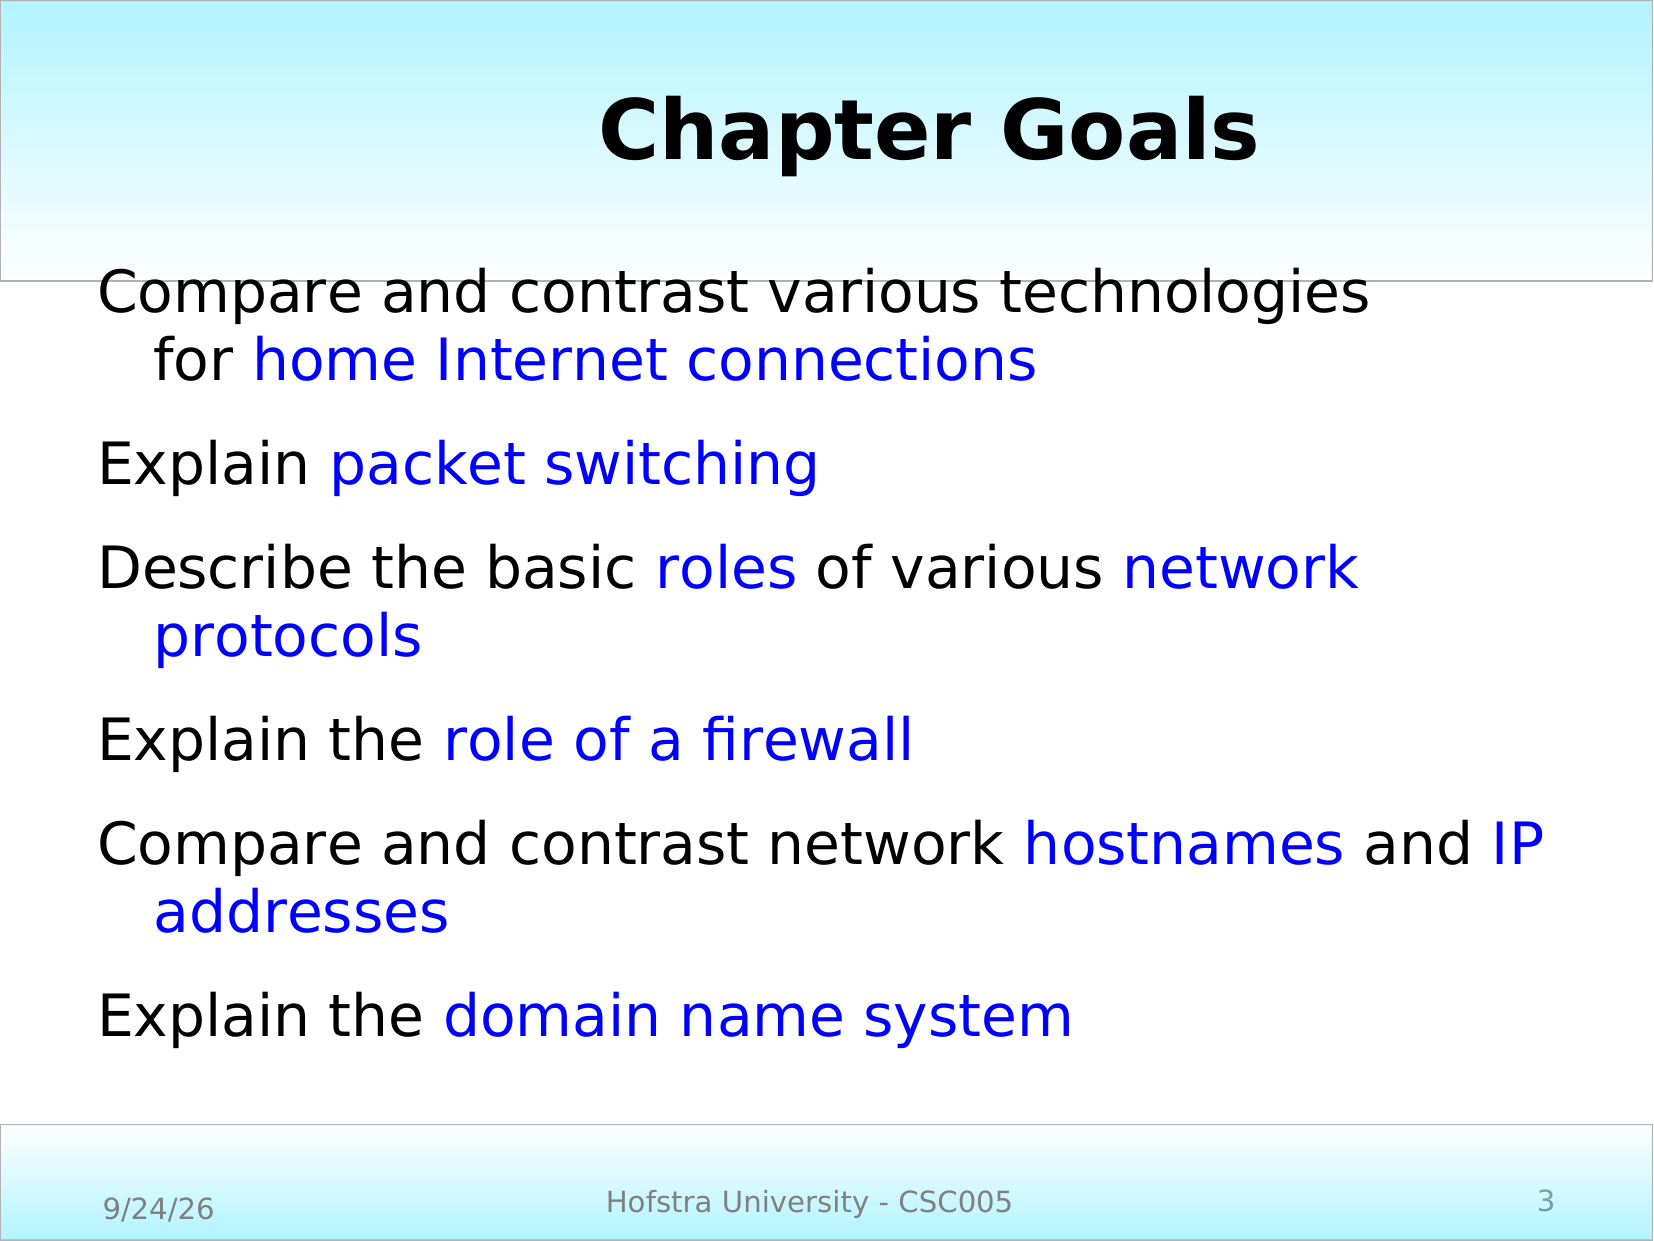

# Chapter Goals
Compare and contrast various technologies
for home Internet connections
Explain packet switching
Describe the basic roles of various network protocols
Explain the role of a firewall
Compare and contrast network hostnames and IP addresses
Explain the domain name system
3
Hofstra University - CSC005